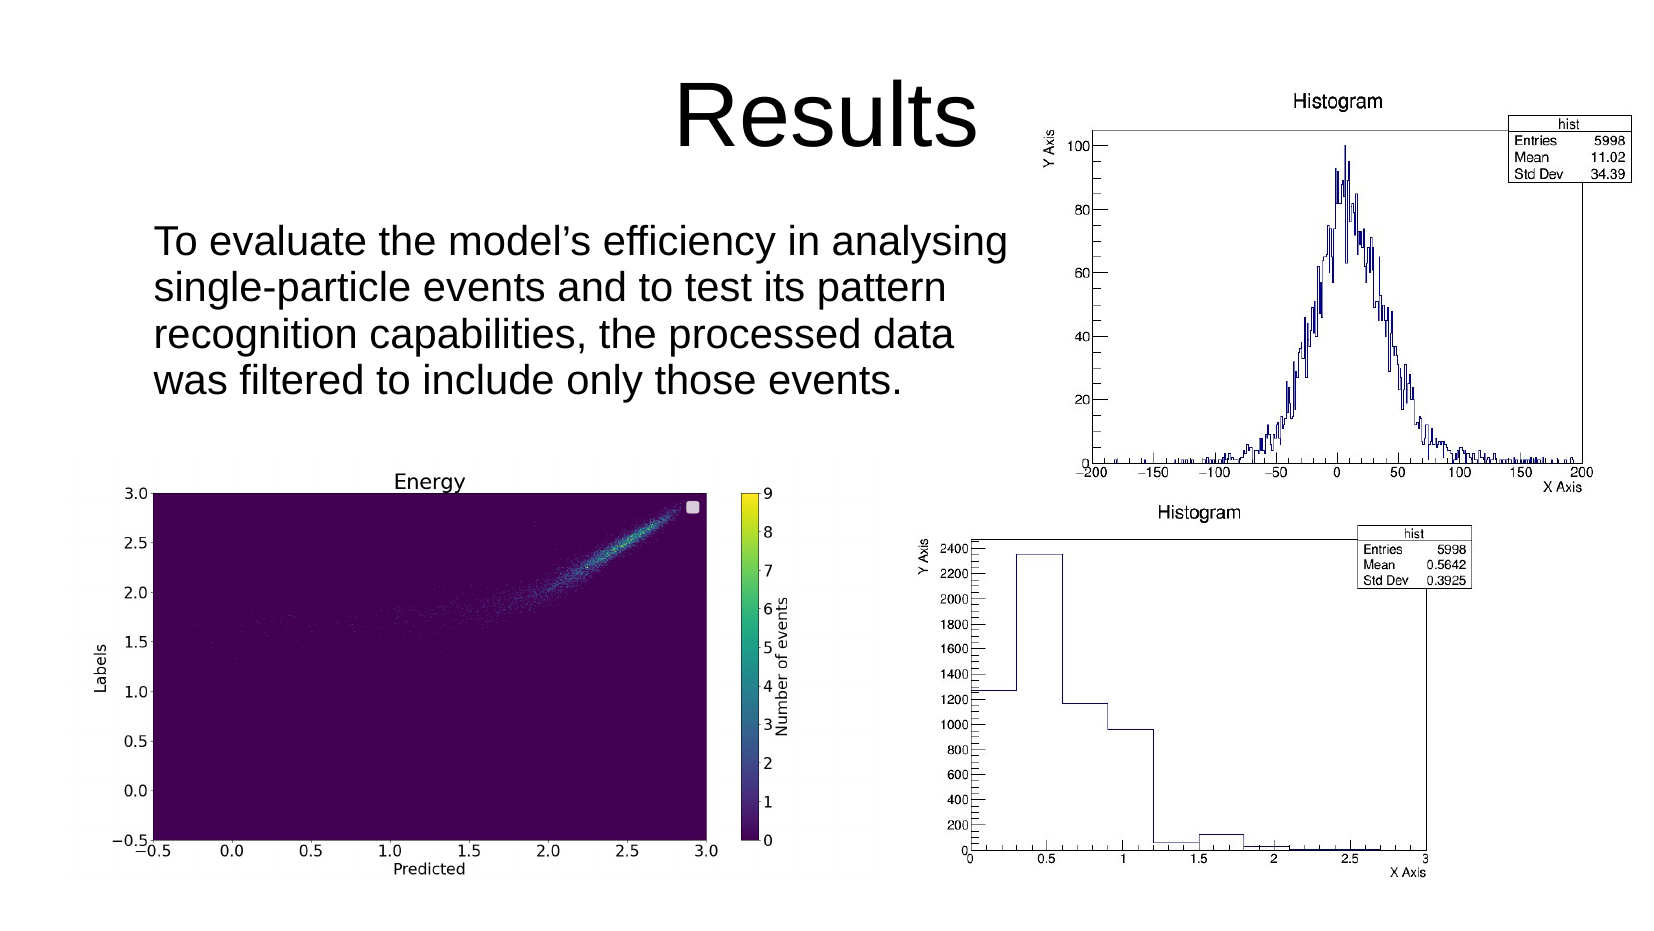

# Results
To evaluate the model’s efficiency in analysing single-particle events and to test its pattern recognition capabilities, the processed data was filtered to include only those events.